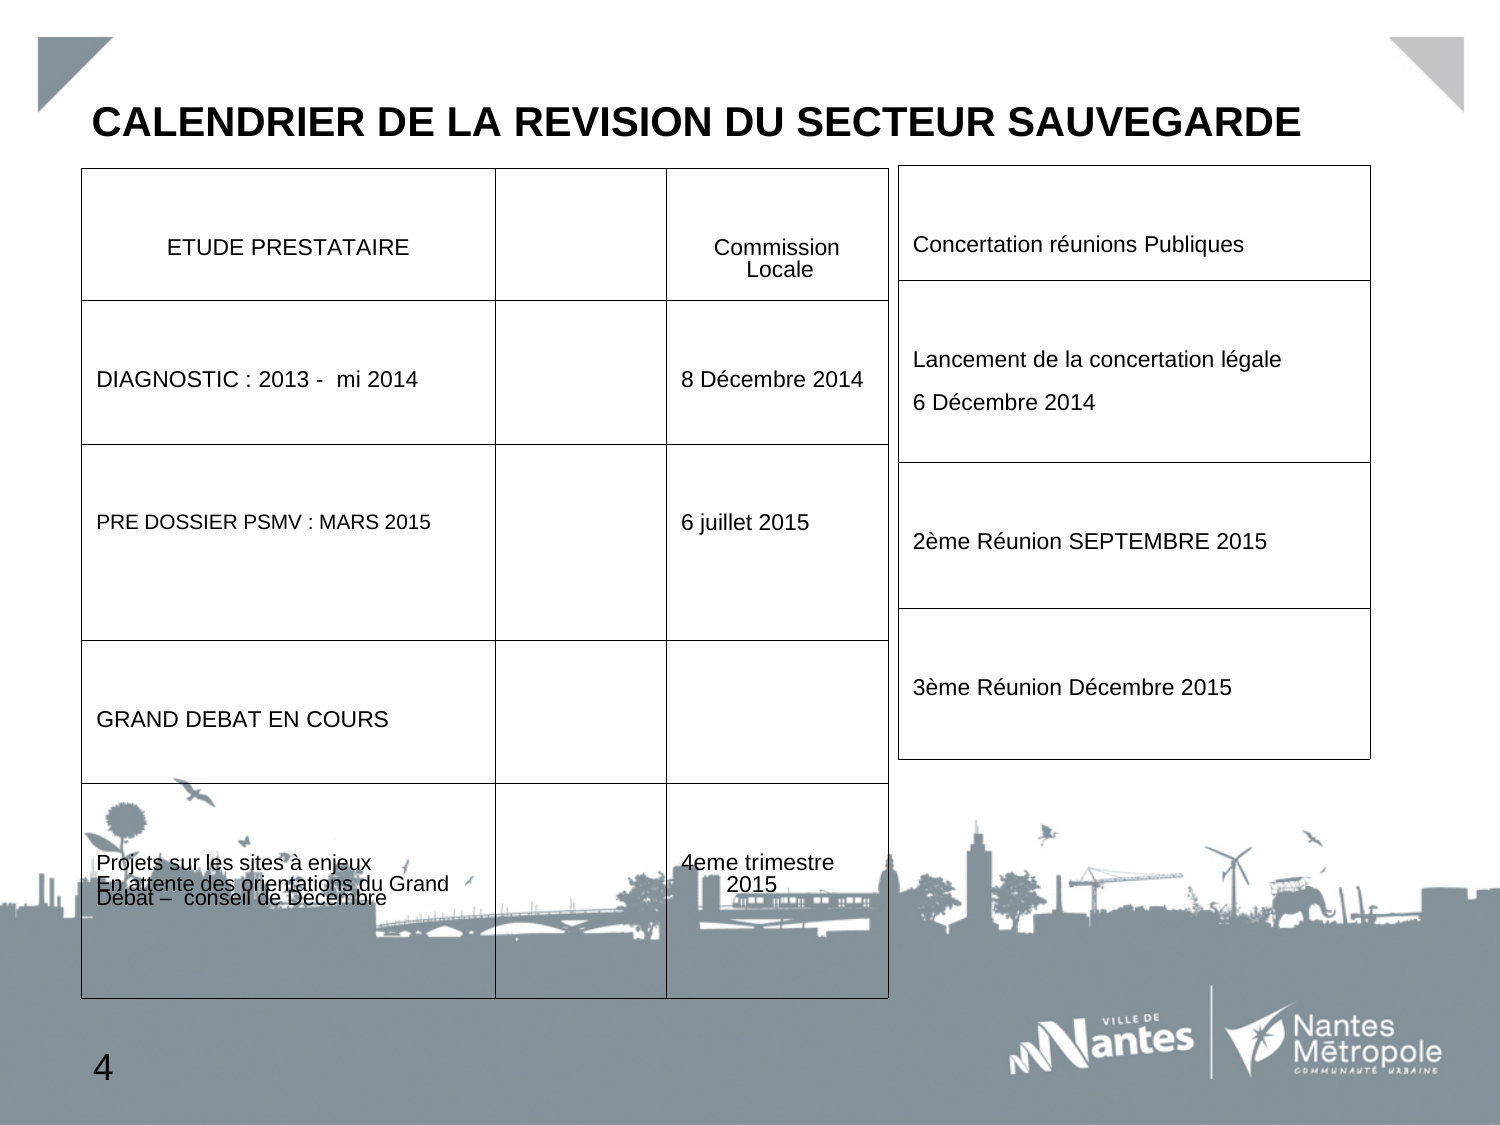

# CALENDRIER DE LA REVISION DU SECTEUR SAUVEGARDE
| Concertation réunions Publiques |
| --- |
| Lancement de la concertation légale 6 Décembre 2014 |
| 2ème Réunion SEPTEMBRE 2015 |
| 3ème Réunion Décembre 2015 |
| ETUDE PRESTATAIRE | | Commission Locale |
| --- | --- | --- |
| DIAGNOSTIC : 2013 - mi 2014 | | 8 Décembre 2014 |
| PRE DOSSIER PSMV : MARS 2015 | | 6 juillet 2015 |
| GRAND DEBAT EN COURS | | |
| Projets sur les sites à enjeux En attente des orientations du Grand Débat – conseil de Décembre | | 4eme trimestre 2015 |
4